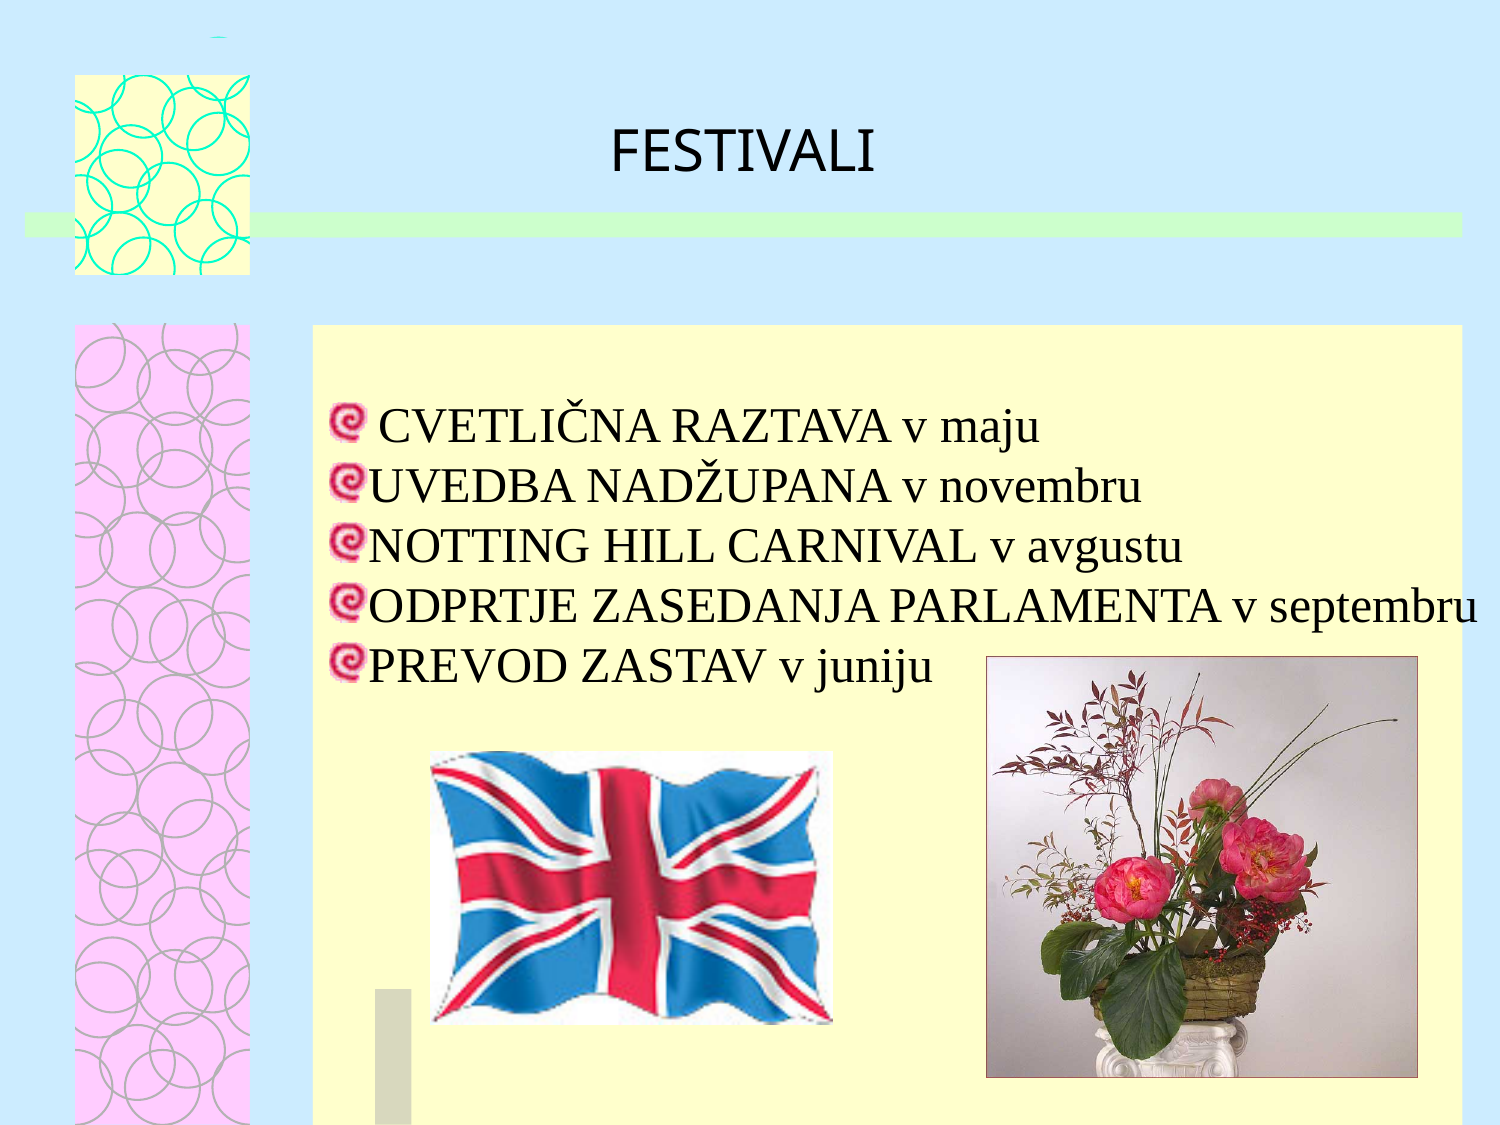

FESTIVALI
 CVETLIČNA RAZTAVA v maju
UVEDBA NADŽUPANA v novembru
NOTTING HILL CARNIVAL v avgustu
ODPRTJE ZASEDANJA PARLAMENTA v septembru
PREVOD ZASTAV v juniju